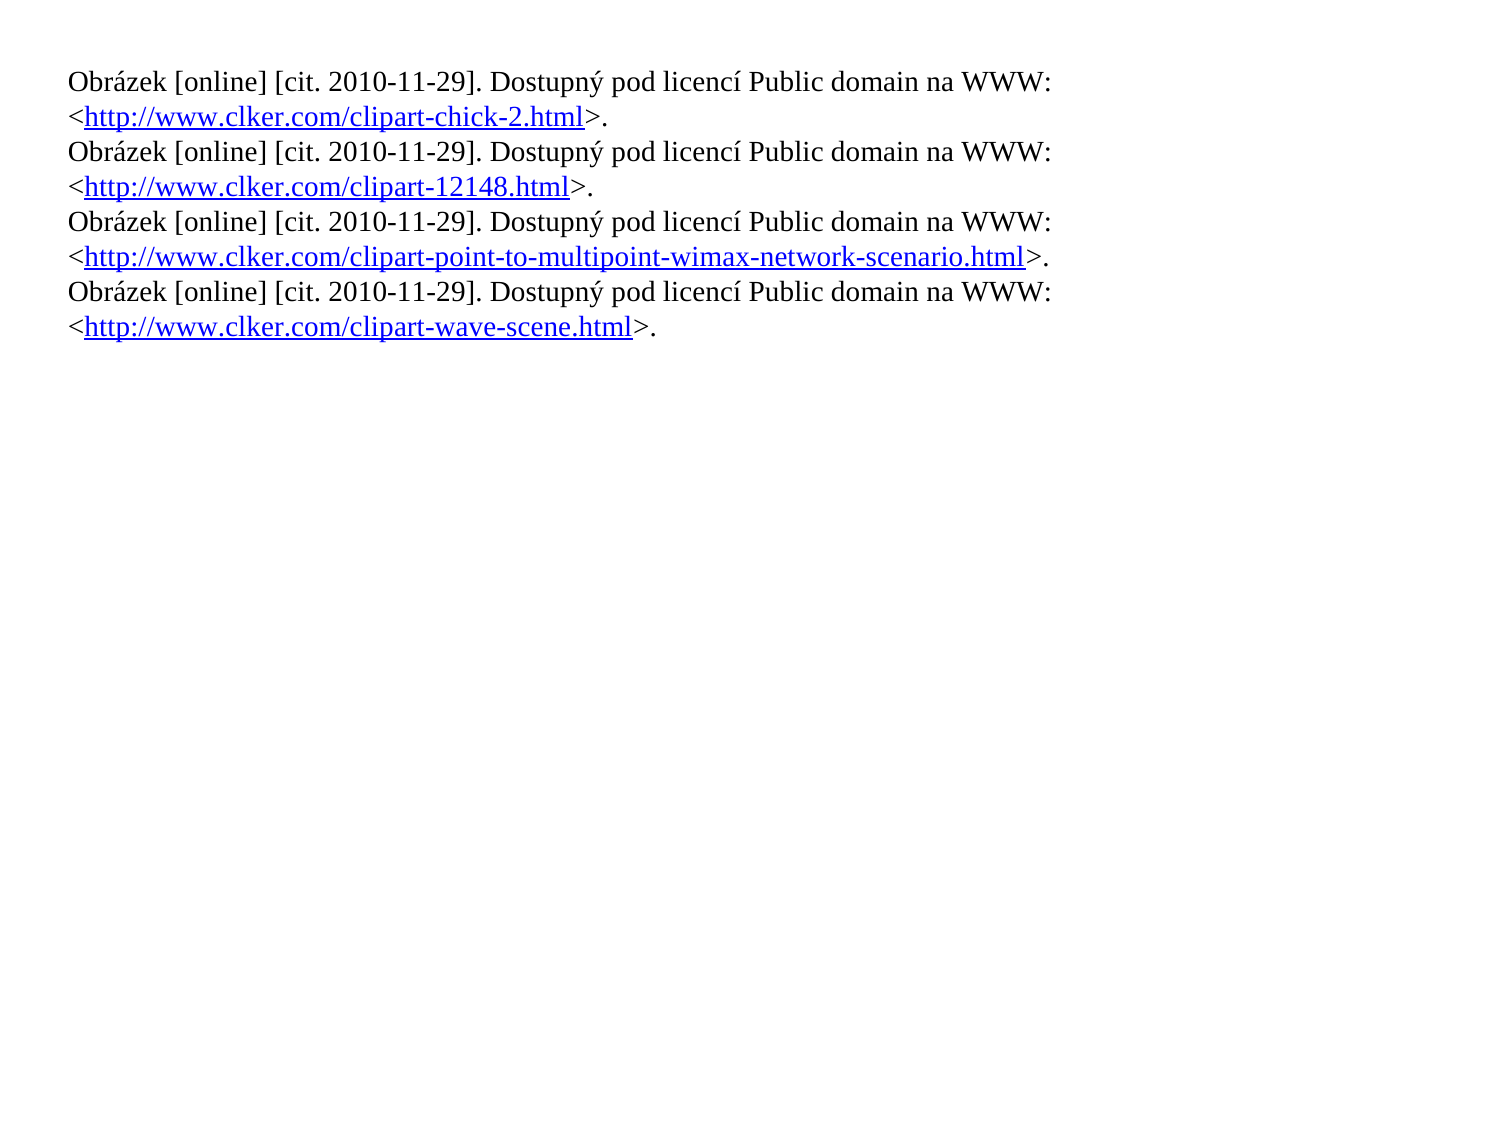

Obrázek [online] [cit. 2010-11-29]. Dostupný pod licencí Public domain na WWW:
<http://www.clker.com/clipart-chick-2.html>.
Obrázek [online] [cit. 2010-11-29]. Dostupný pod licencí Public domain na WWW:
<http://www.clker.com/clipart-12148.html>.
Obrázek [online] [cit. 2010-11-29]. Dostupný pod licencí Public domain na WWW:
<http://www.clker.com/clipart-point-to-multipoint-wimax-network-scenario.html>.
Obrázek [online] [cit. 2010-11-29]. Dostupný pod licencí Public domain na WWW:
<http://www.clker.com/clipart-wave-scene.html>.